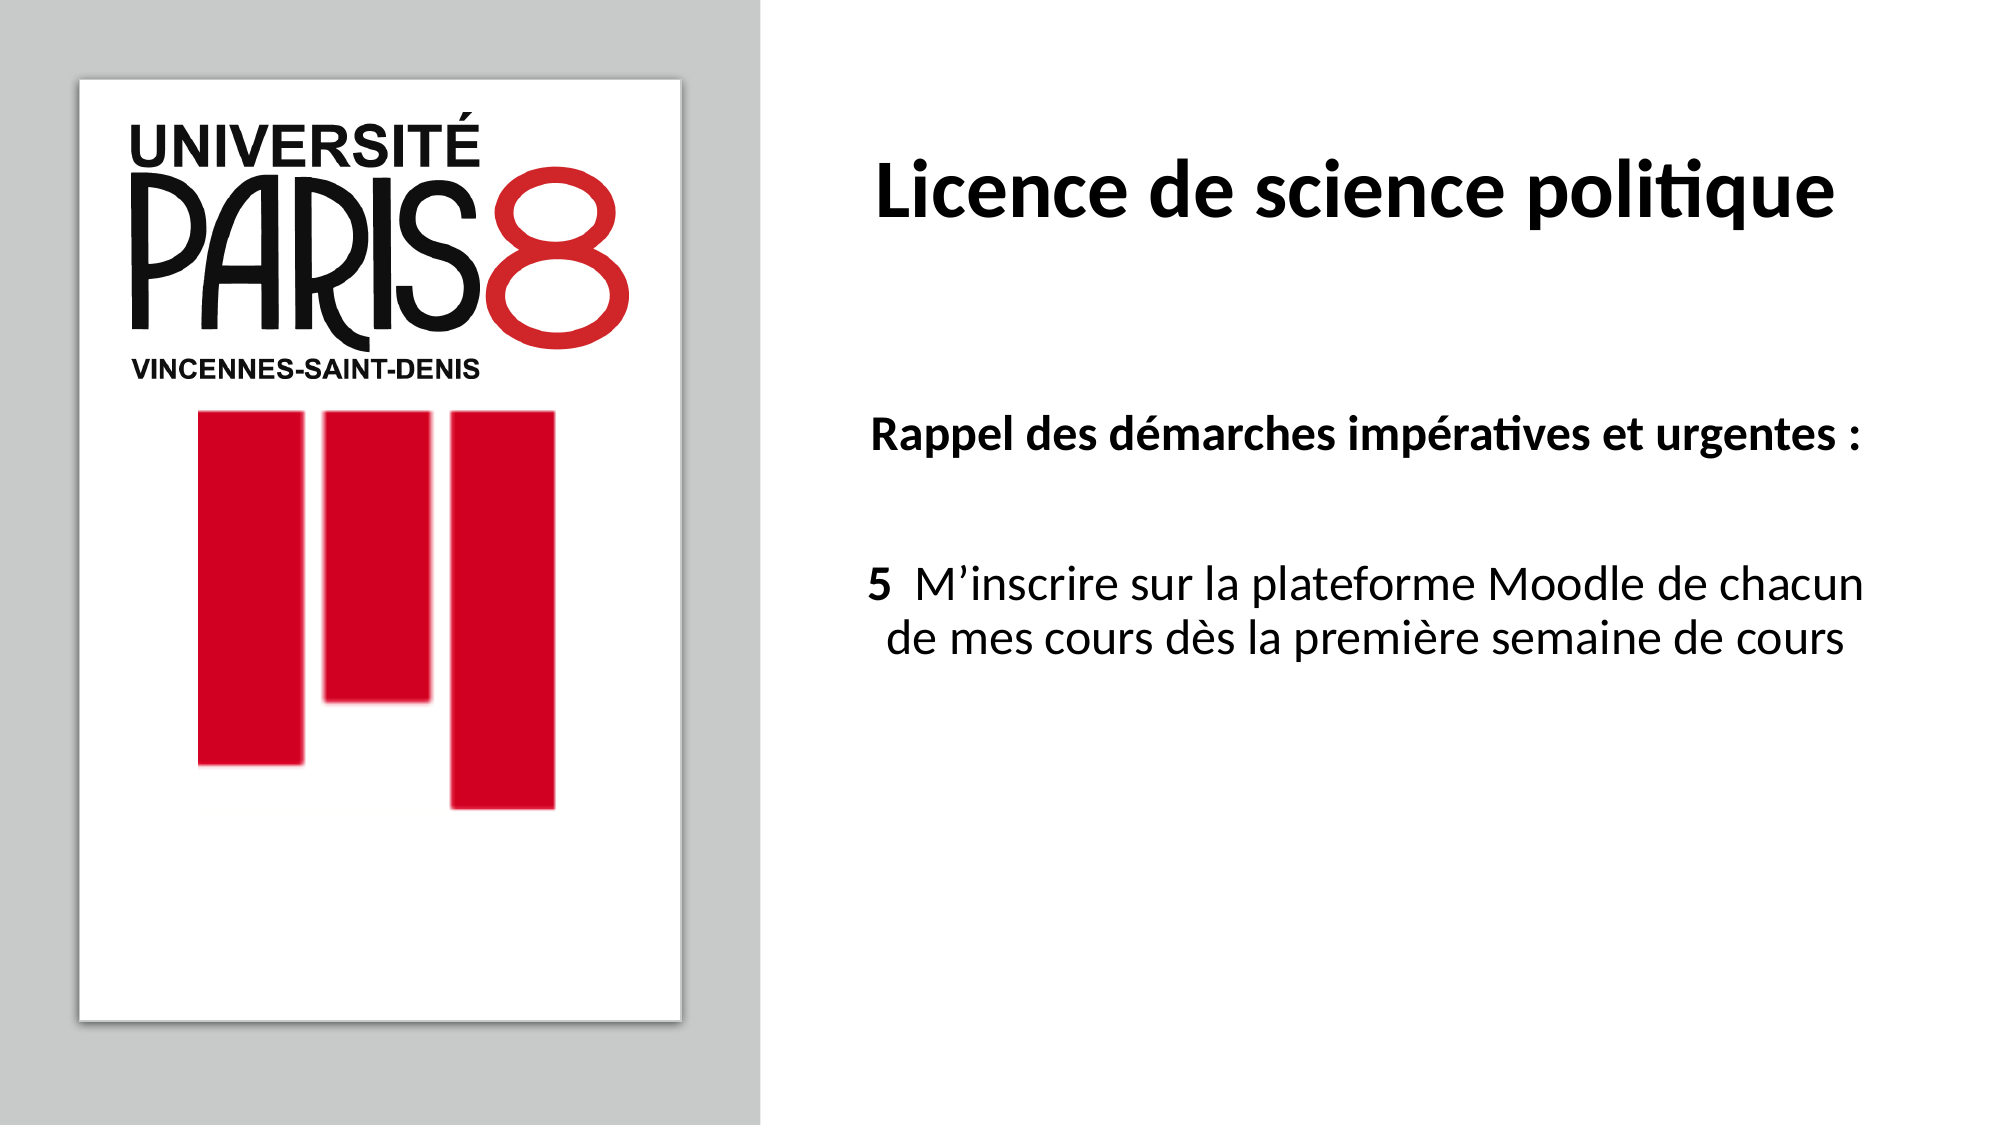

# Licence de science politique
Rappel des démarches impératives et urgentes :
5  M’inscrire sur la plateforme Moodle de chacun de mes cours dès la première semaine de cours